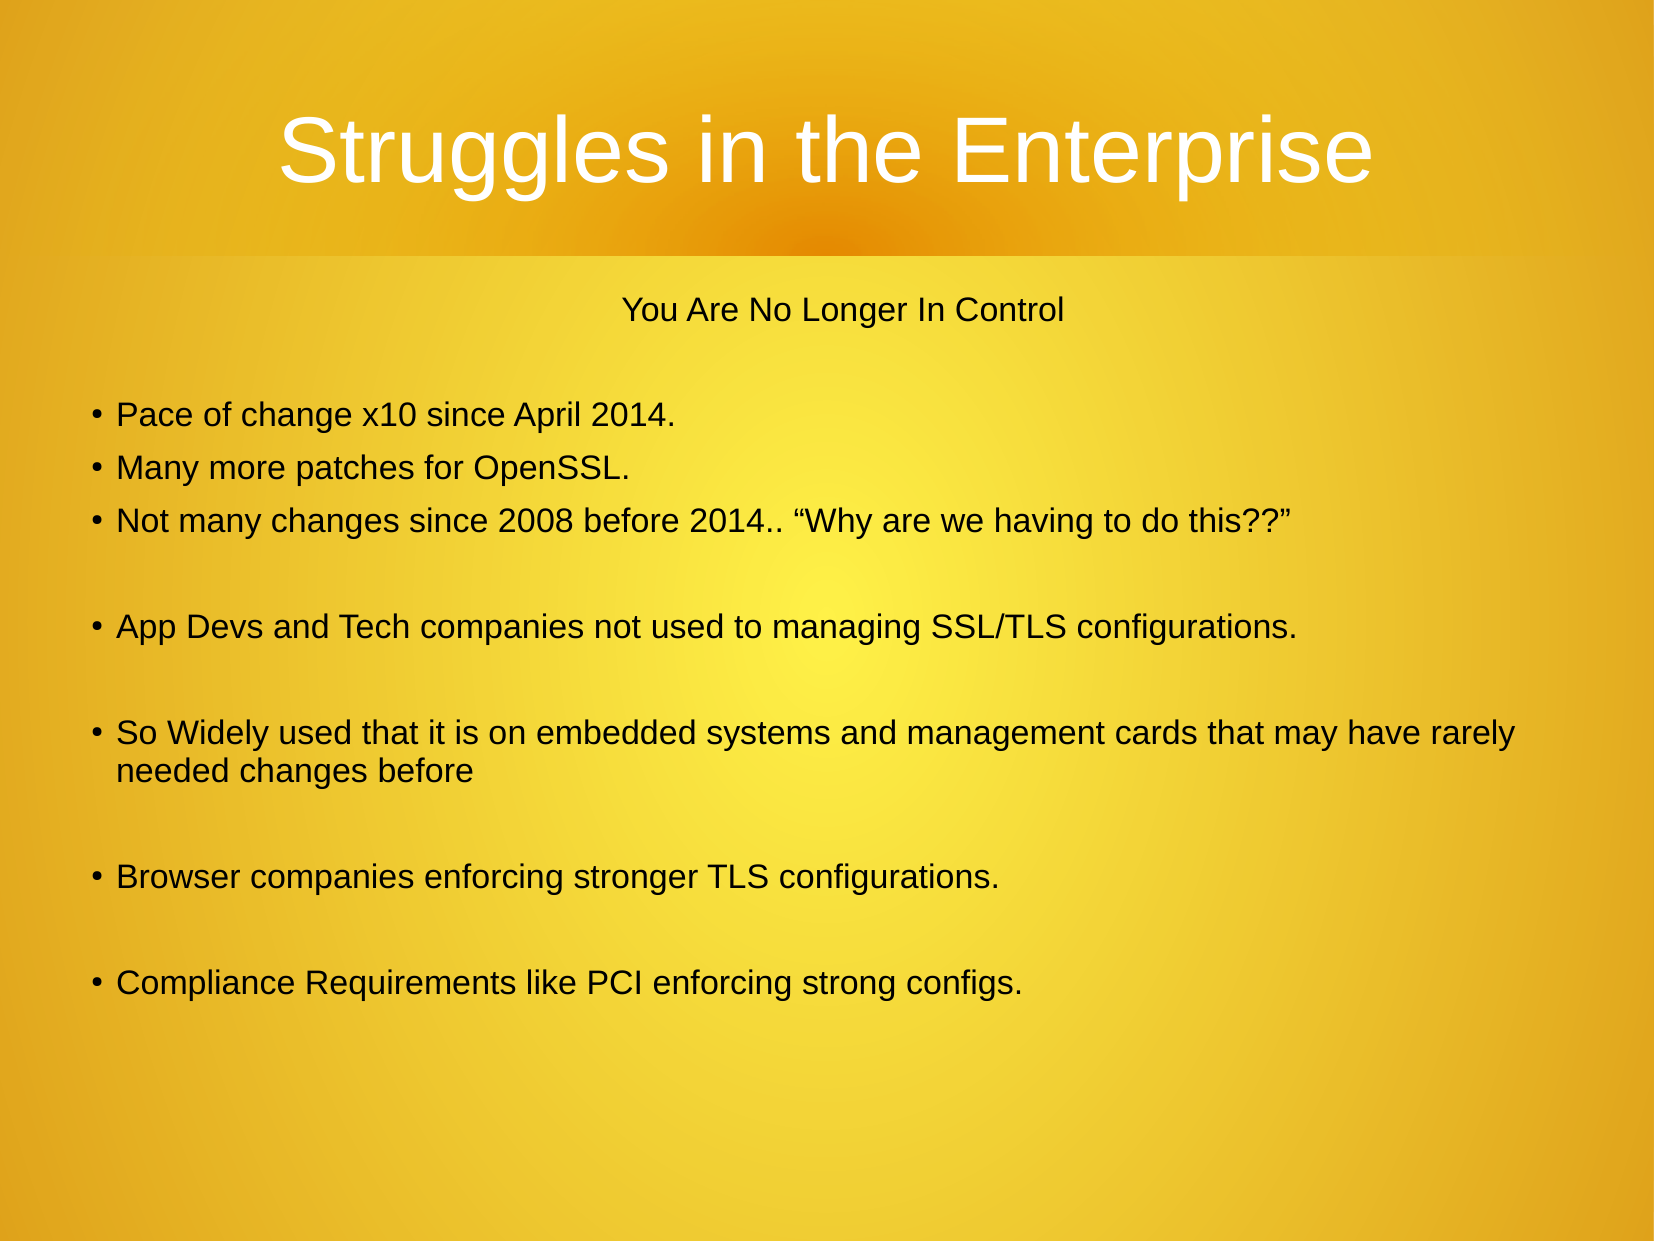

# Struggles in the Enterprise
You Are No Longer In Control
Pace of change x10 since April 2014.
Many more patches for OpenSSL.
Not many changes since 2008 before 2014.. “Why are we having to do this??”
App Devs and Tech companies not used to managing SSL/TLS configurations.
So Widely used that it is on embedded systems and management cards that may have rarely needed changes before
Browser companies enforcing stronger TLS configurations.
Compliance Requirements like PCI enforcing strong configs.